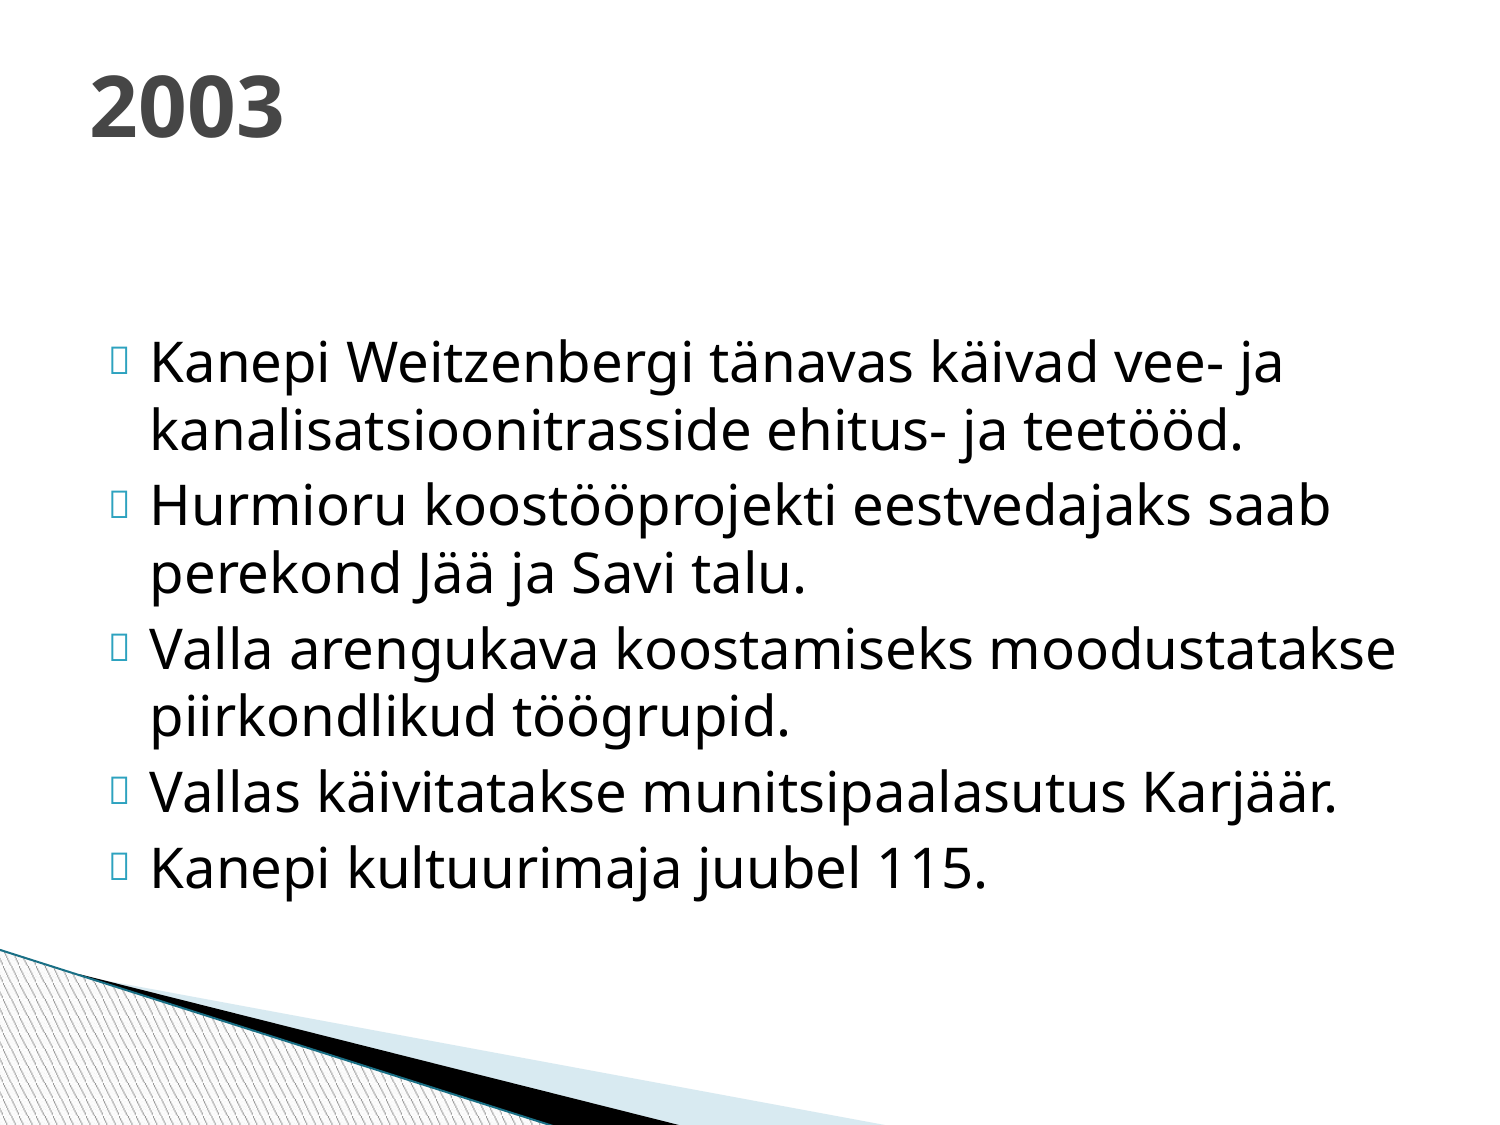

2003
# Kanepi Weitzenbergi tänavas käivad vee- ja kanalisatsioonitrasside ehitus- ja teetööd.
Hurmioru koostööprojekti eestvedajaks saab perekond Jää ja Savi talu.
Valla arengukava koostamiseks moodustatakse piirkondlikud töögrupid.
Vallas käivitatakse munitsipaalasutus Karjäär.
Kanepi kultuurimaja juubel 115.